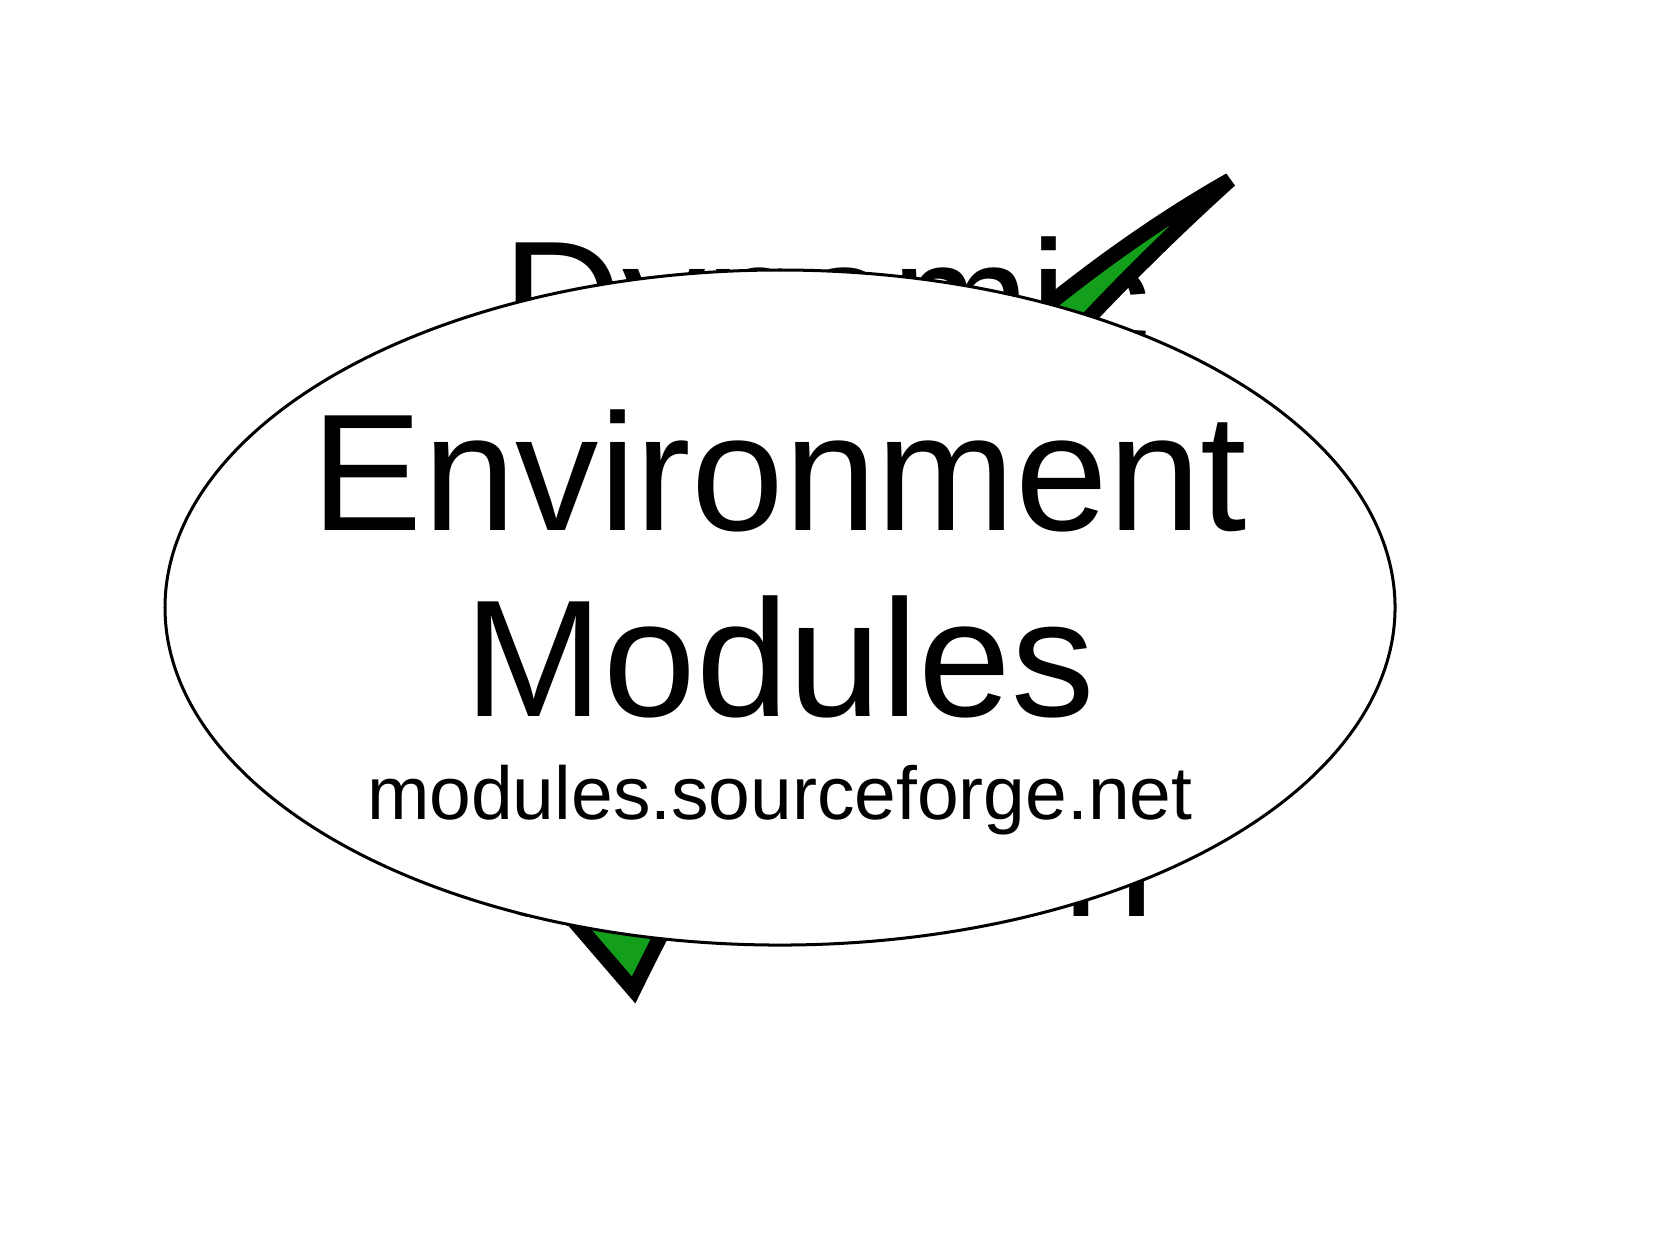

# Dynamic runtime version selection
Environment
Modules
modules.sourceforge.net